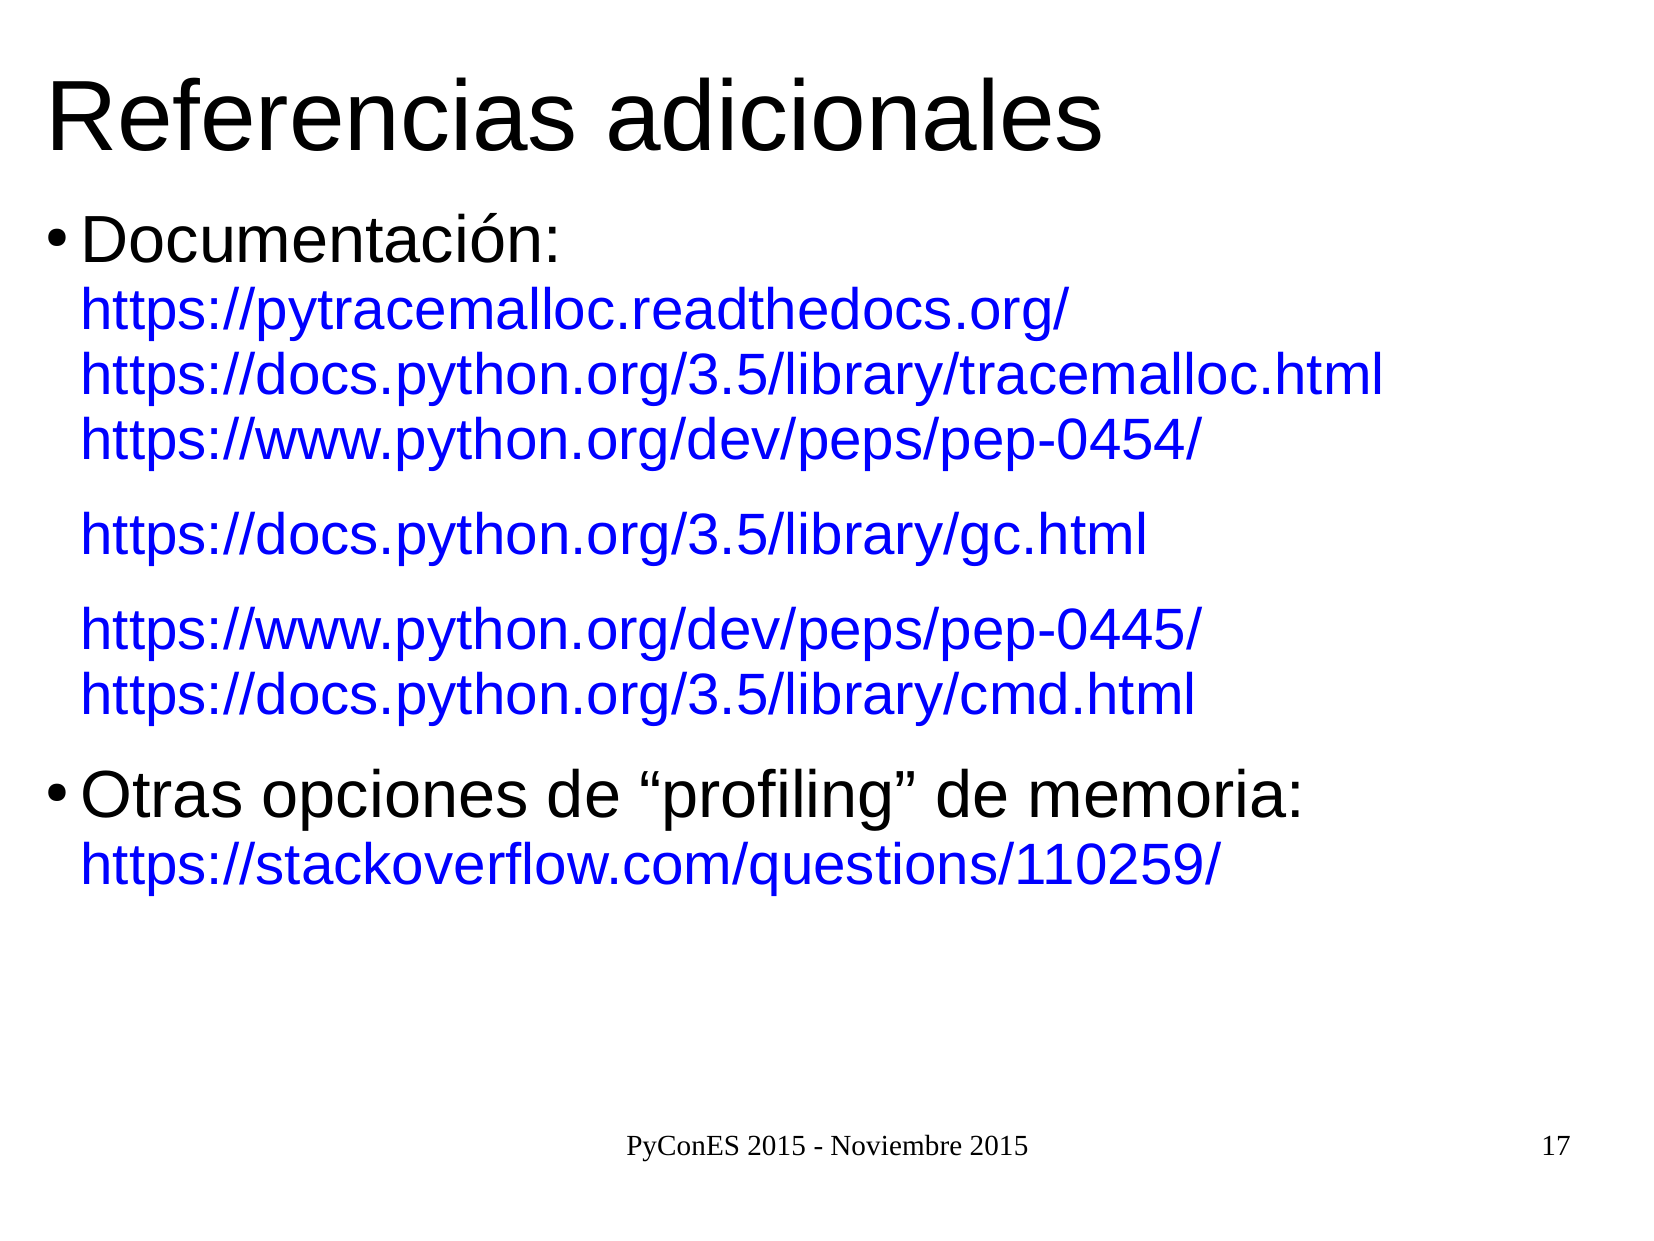

# Referencias adicionales
Documentación:
https://pytracemalloc.readthedocs.org/
https://docs.python.org/3.5/library/tracemalloc.html
https://www.python.org/dev/peps/pep-0454/
https://docs.python.org/3.5/library/gc.html
https://www.python.org/dev/peps/pep-0445/
https://docs.python.org/3.5/library/cmd.html
Otras opciones de “profiling” de memoria:
https://stackoverflow.com/questions/110259/
PyConES 2015 - Noviembre 2015
17